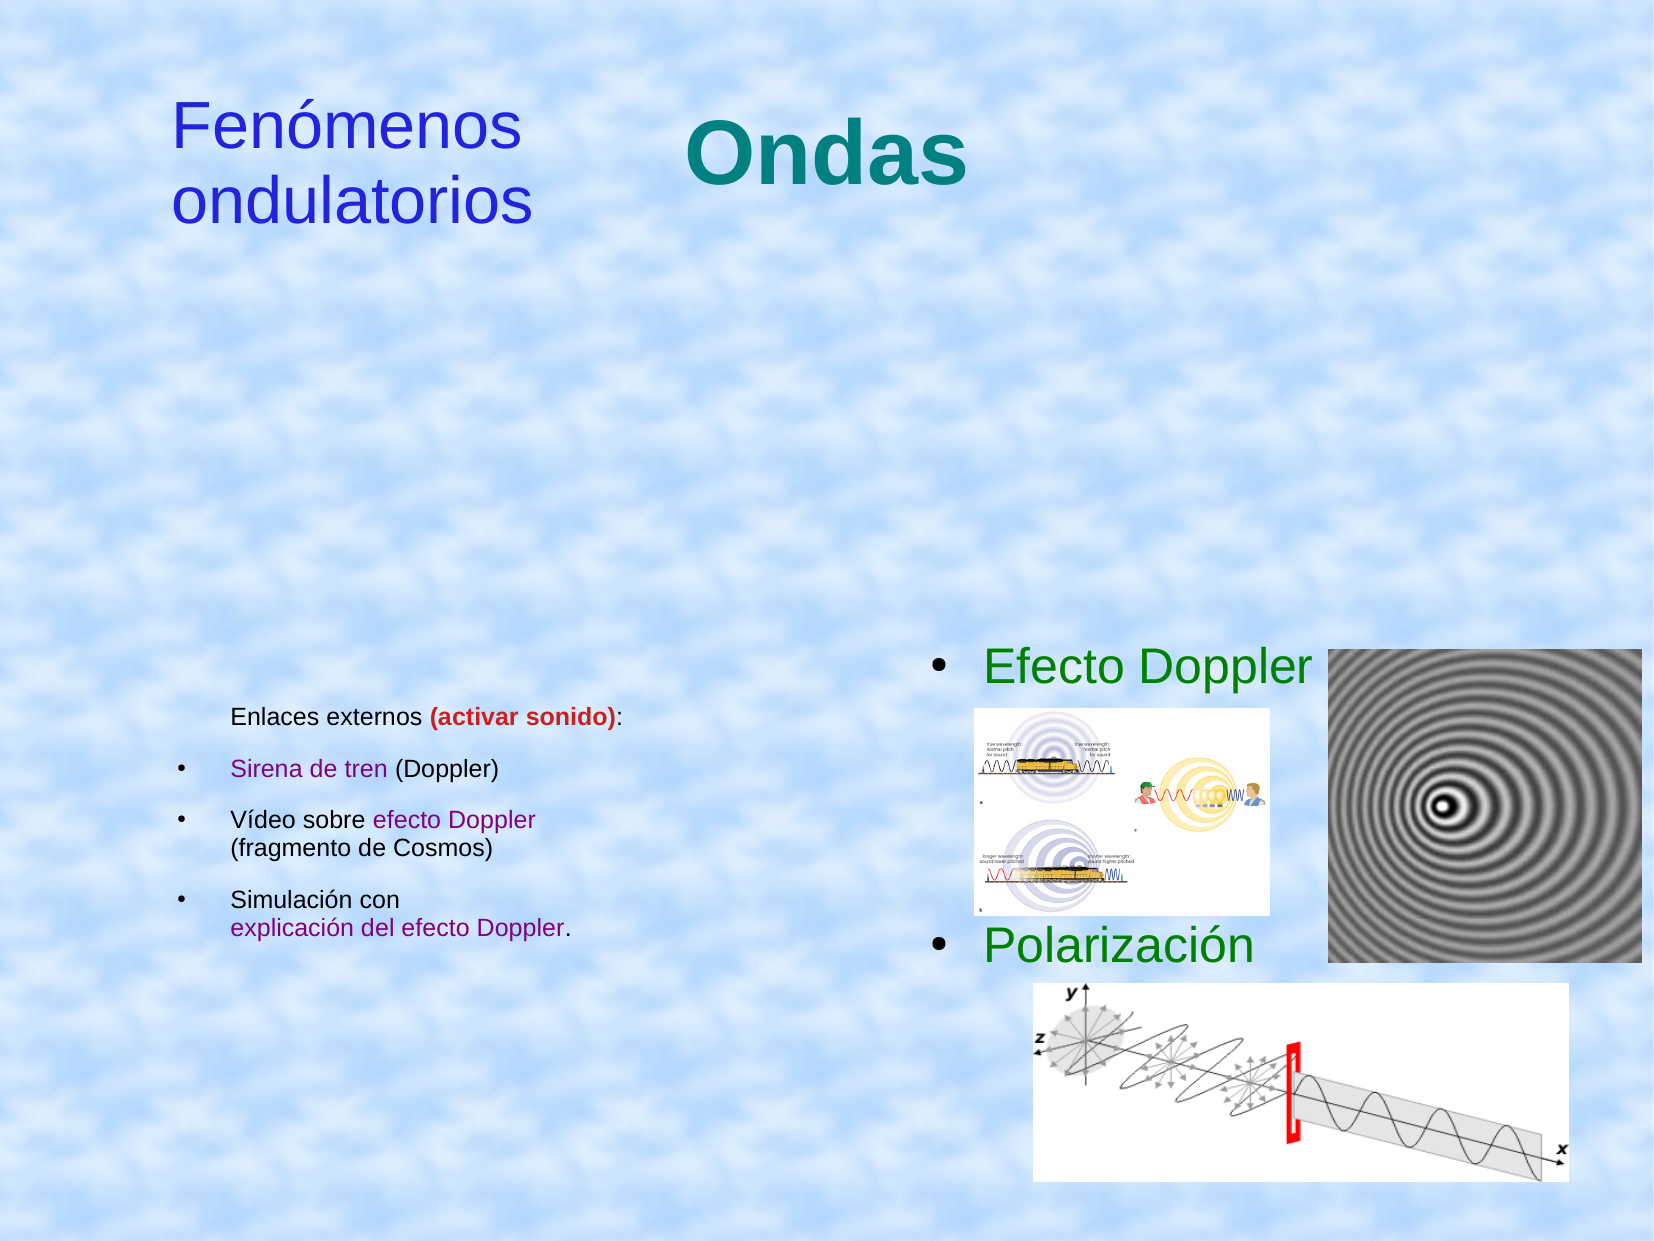

# Ondas
Fenómenos ondulatorios
Efecto Doppler
Polarización
Enlaces externos (activar sonido):
Sirena de tren (Doppler)
Vídeo sobre efecto Doppler (fragmento de Cosmos)
Simulación con explicación del efecto Doppler.